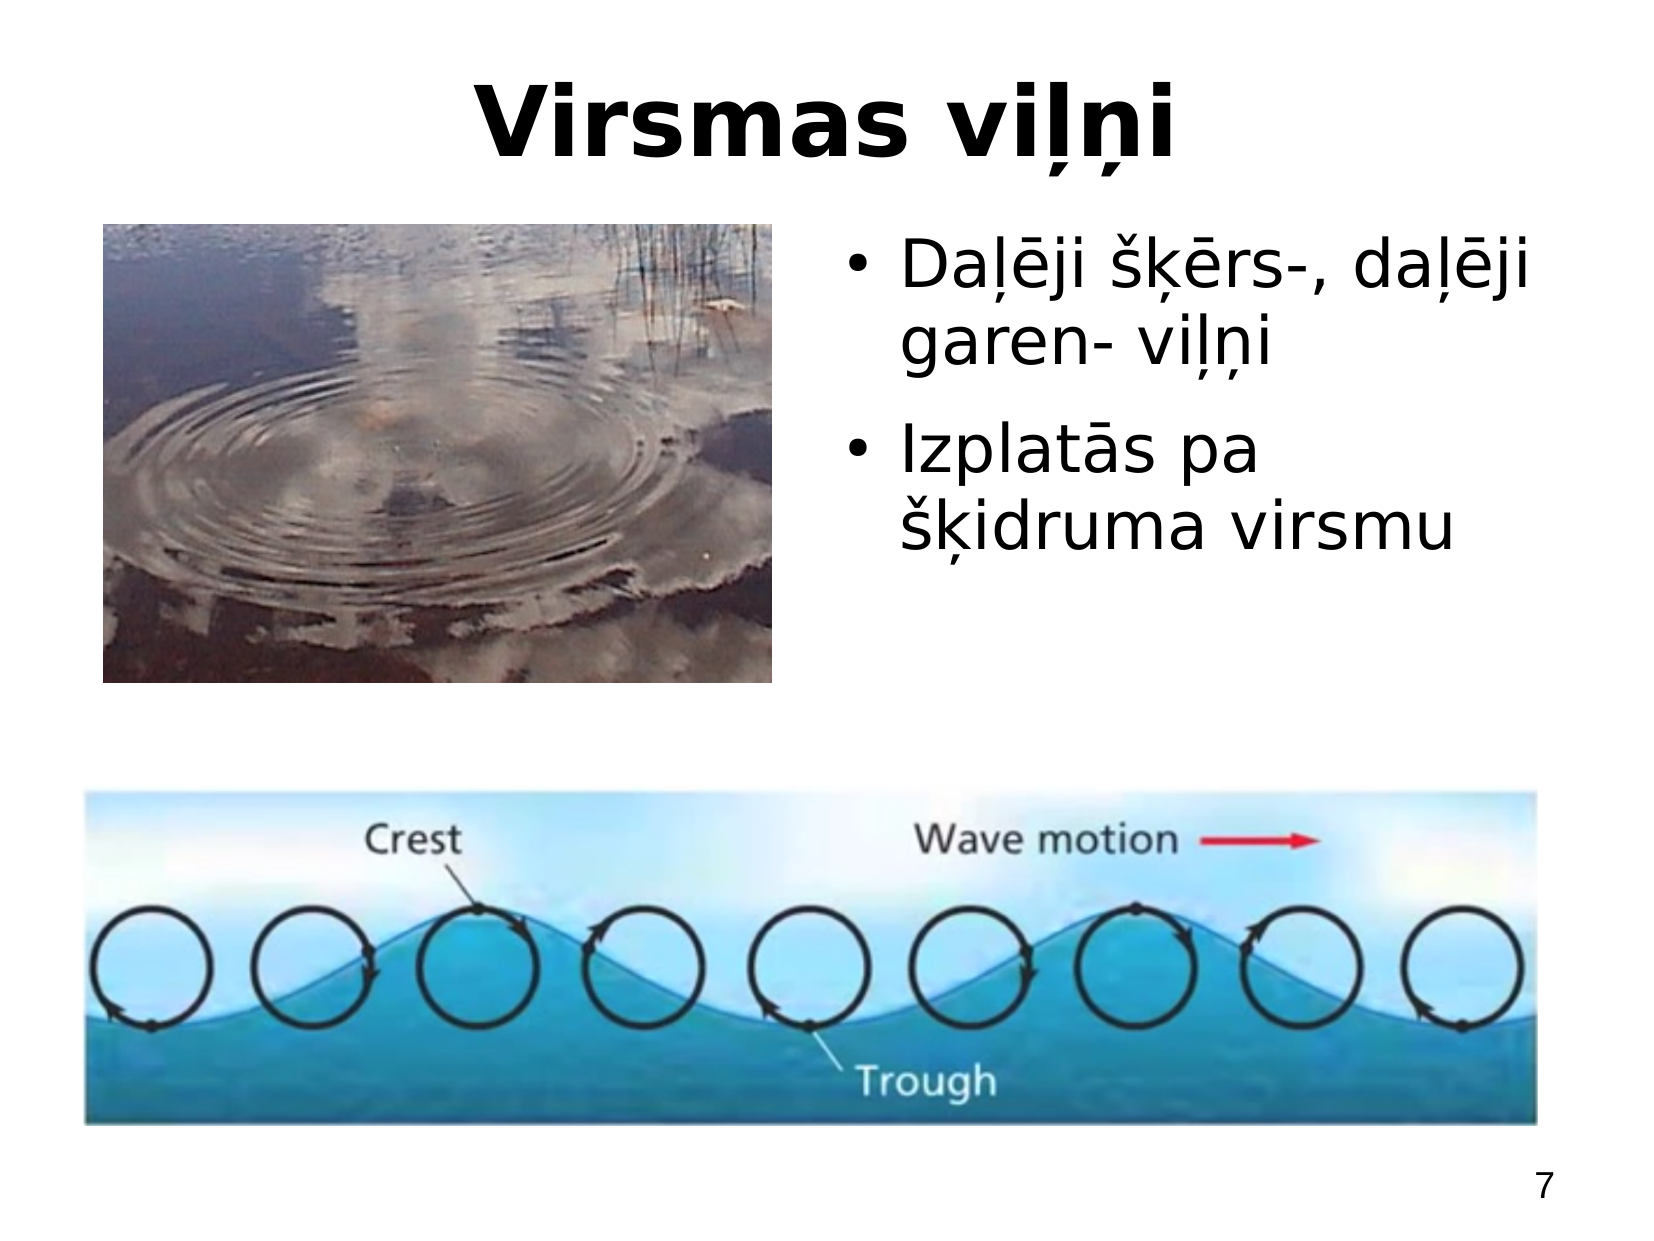

# Virsmas viļņi
Daļēji šķērs-, daļēji garen- viļņi
Izplatās pa šķidruma virsmu